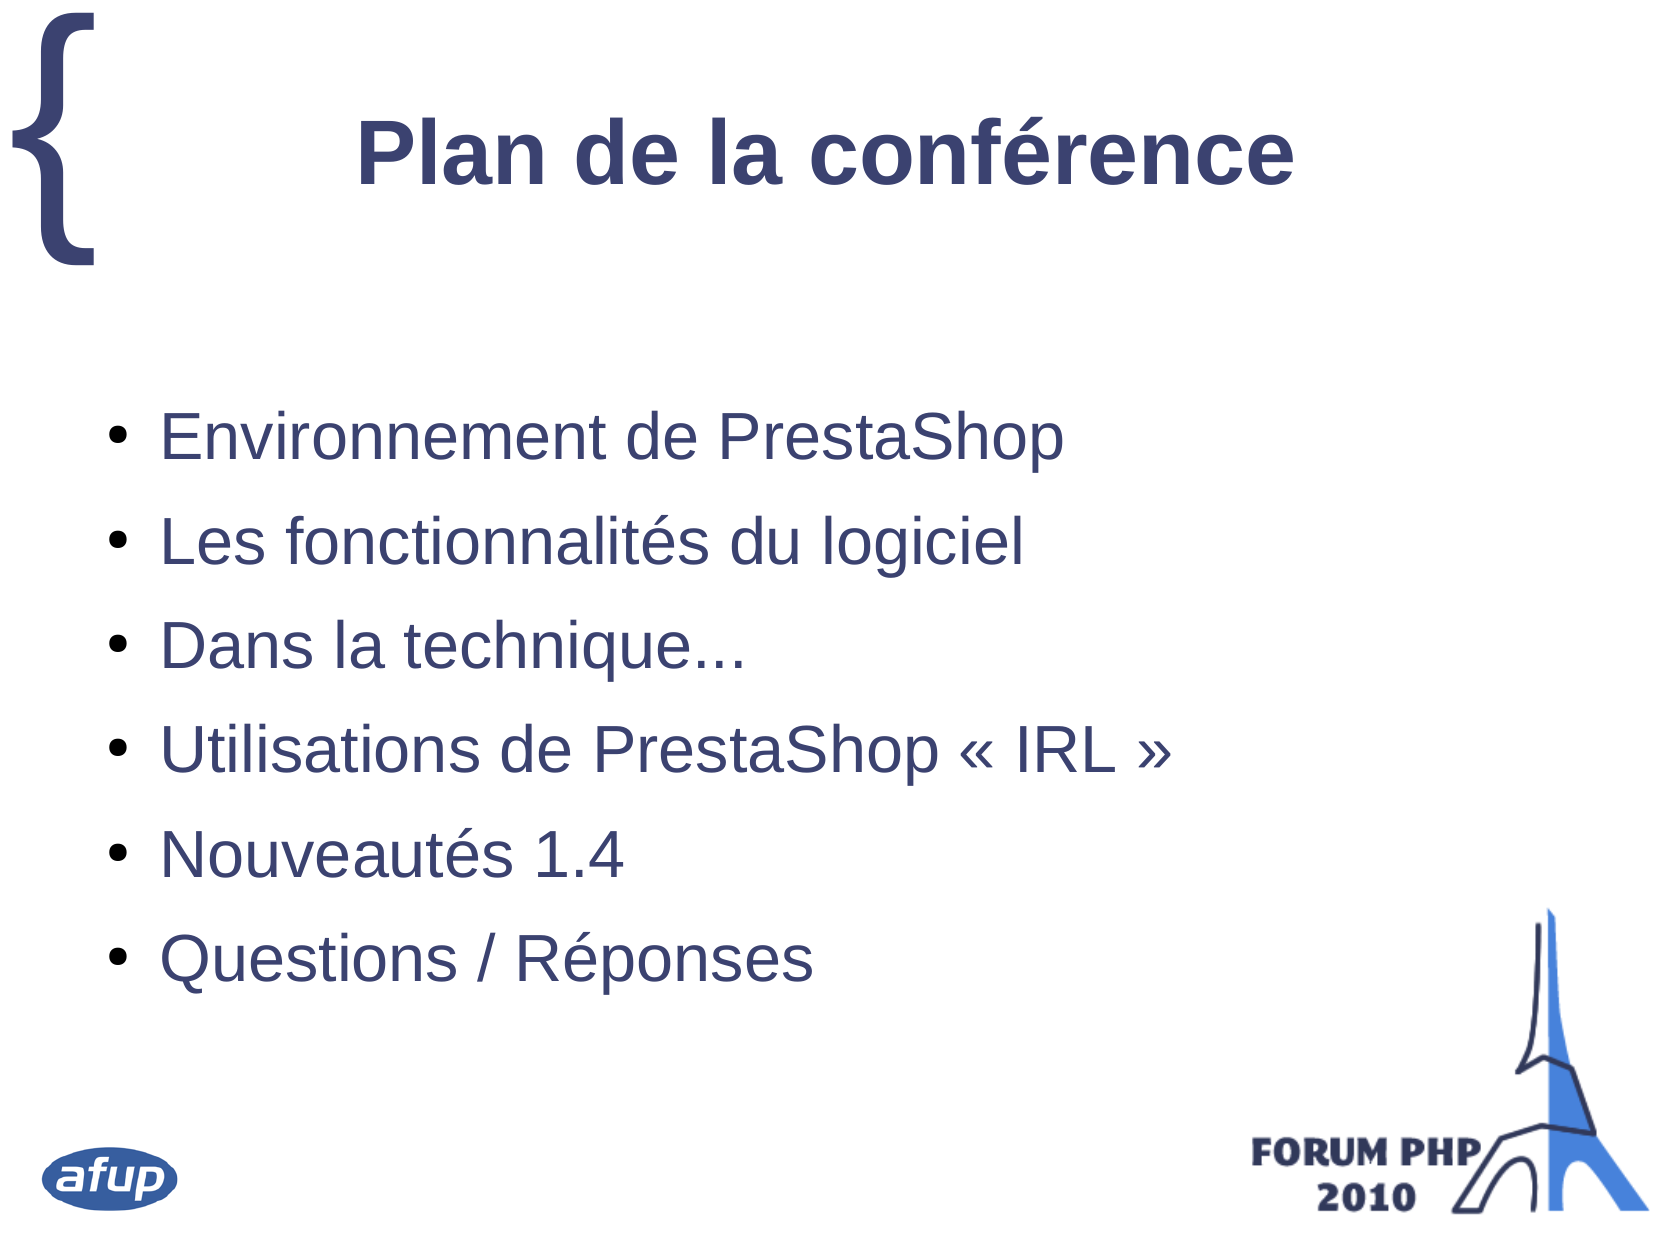

# Plan de la conférence
Environnement de PrestaShop
Les fonctionnalités du logiciel
Dans la technique...
Utilisations de PrestaShop « IRL »
Nouveautés 1.4
Questions / Réponses